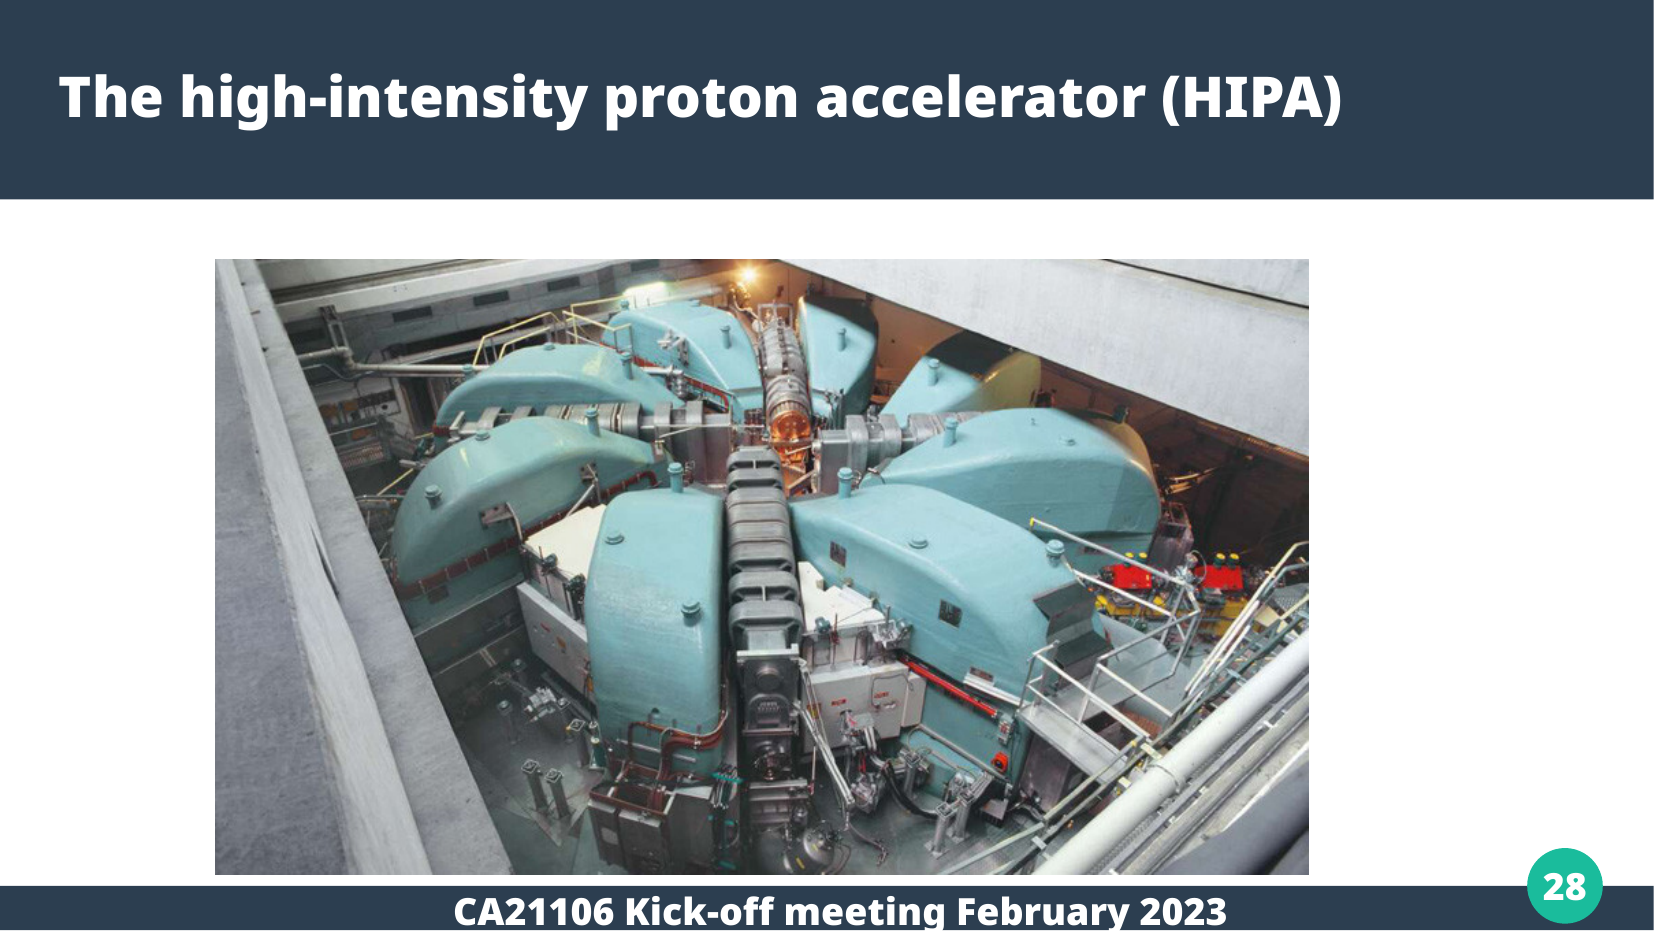

# The high-intensity proton accelerator (HIPA)
CA21106 Kick-off meeting February 2023